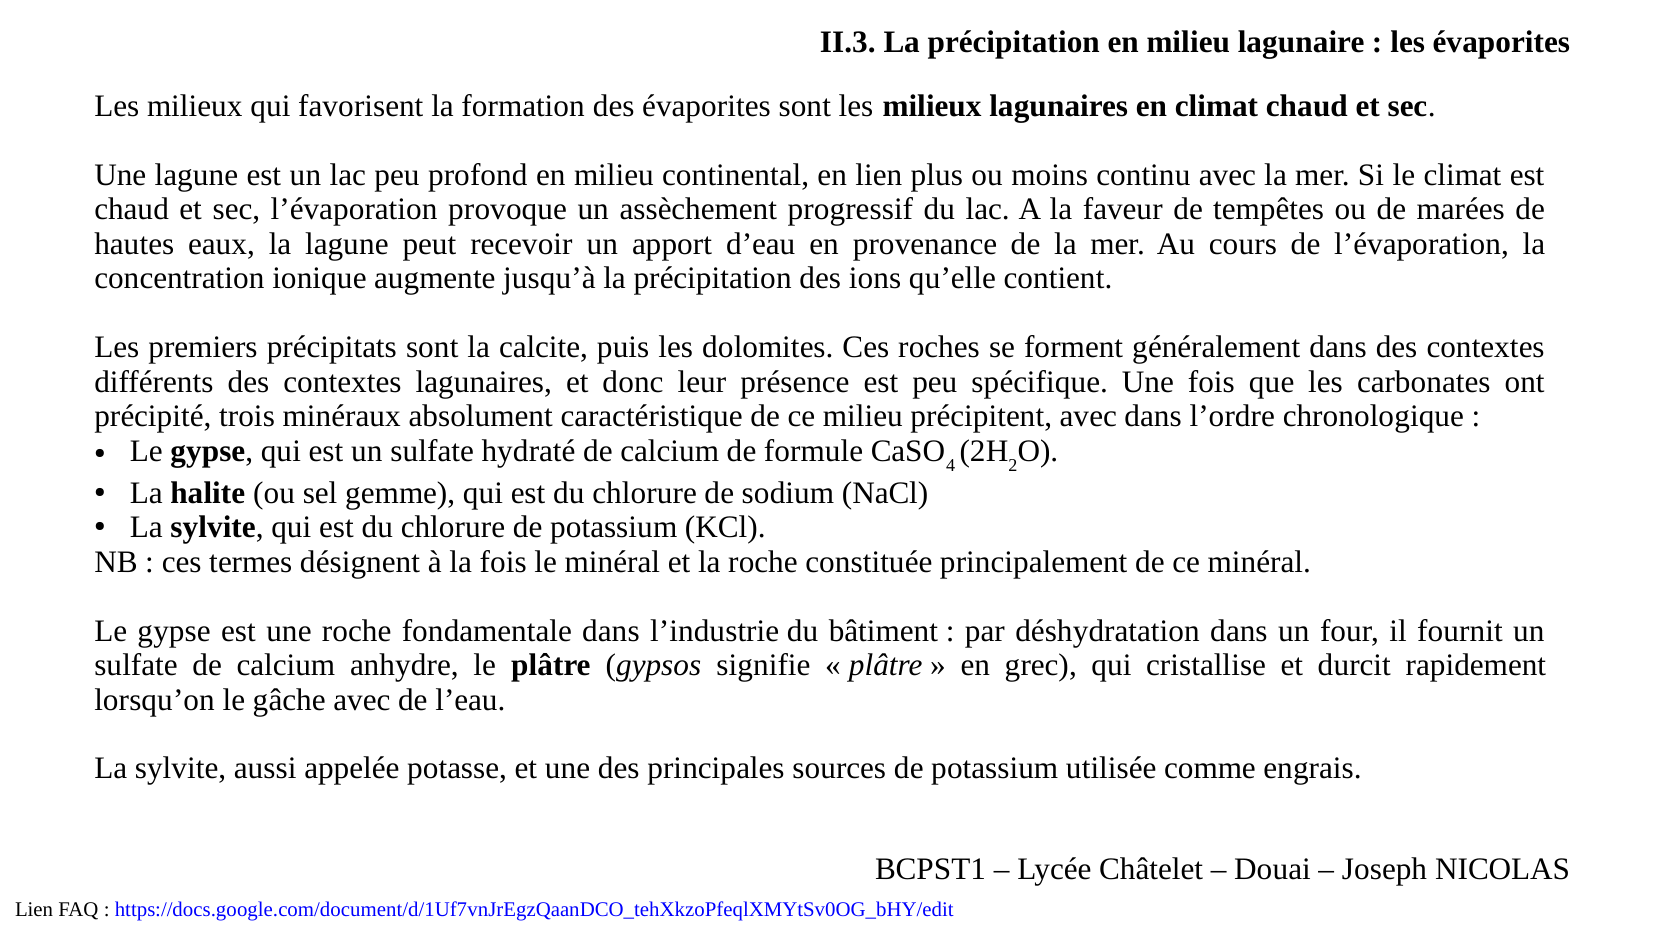

II.3. La précipitation en milieu lagunaire : les évaporites
Les milieux qui favorisent la formation des évaporites sont les milieux lagunaires en climat chaud et sec.
Une lagune est un lac peu profond en milieu continental, en lien plus ou moins continu avec la mer. Si le climat est chaud et sec, l’évaporation provoque un assèchement progressif du lac. A la faveur de tempêtes ou de marées de hautes eaux, la lagune peut recevoir un apport d’eau en provenance de la mer. Au cours de l’évaporation, la concentration ionique augmente jusqu’à la précipitation des ions qu’elle contient.
Les premiers précipitats sont la calcite, puis les dolomites. Ces roches se forment généralement dans des contextes différents des contextes lagunaires, et donc leur présence est peu spécifique. Une fois que les carbonates ont précipité, trois minéraux absolument caractéristique de ce milieu précipitent, avec dans l’ordre chronologique :
Le gypse, qui est un sulfate hydraté de calcium de formule CaSO4 (2H2O).
La halite (ou sel gemme), qui est du chlorure de sodium (NaCl)
La sylvite, qui est du chlorure de potassium (KCl).
NB : ces termes désignent à la fois le minéral et la roche constituée principalement de ce minéral.
Le gypse est une roche fondamentale dans l’industrie du bâtiment : par déshydratation dans un four, il fournit un sulfate de calcium anhydre, le plâtre (gypsos signifie « plâtre » en grec), qui cristallise et durcit rapidement lorsqu’on le gâche avec de l’eau.
La sylvite, aussi appelée potasse, et une des principales sources de potassium utilisée comme engrais.
BCPST1 – Lycée Châtelet – Douai – Joseph NICOLAS
Lien FAQ : https://docs.google.com/document/d/1Uf7vnJrEgzQaanDCO_tehXkzoPfeqlXMYtSv0OG_bHY/edit